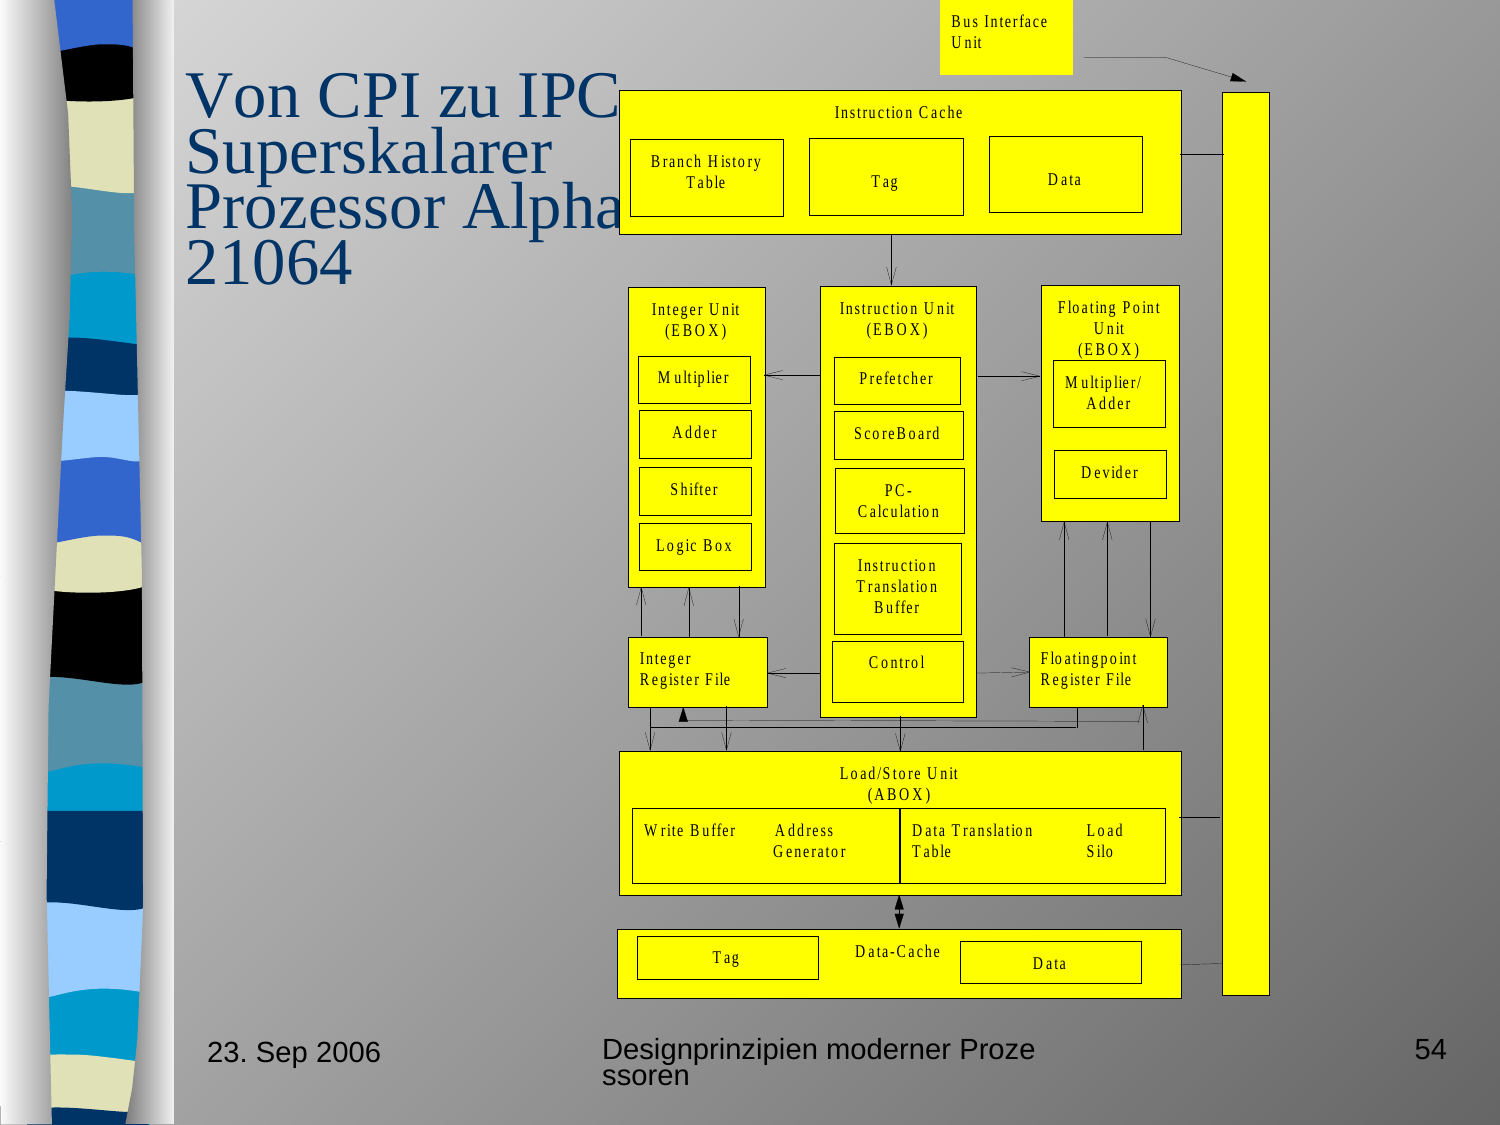

# Von CPI zu IPC Superskalarer Prozessor Alpha 21064
Designprinzipien moderner Prozessoren
54